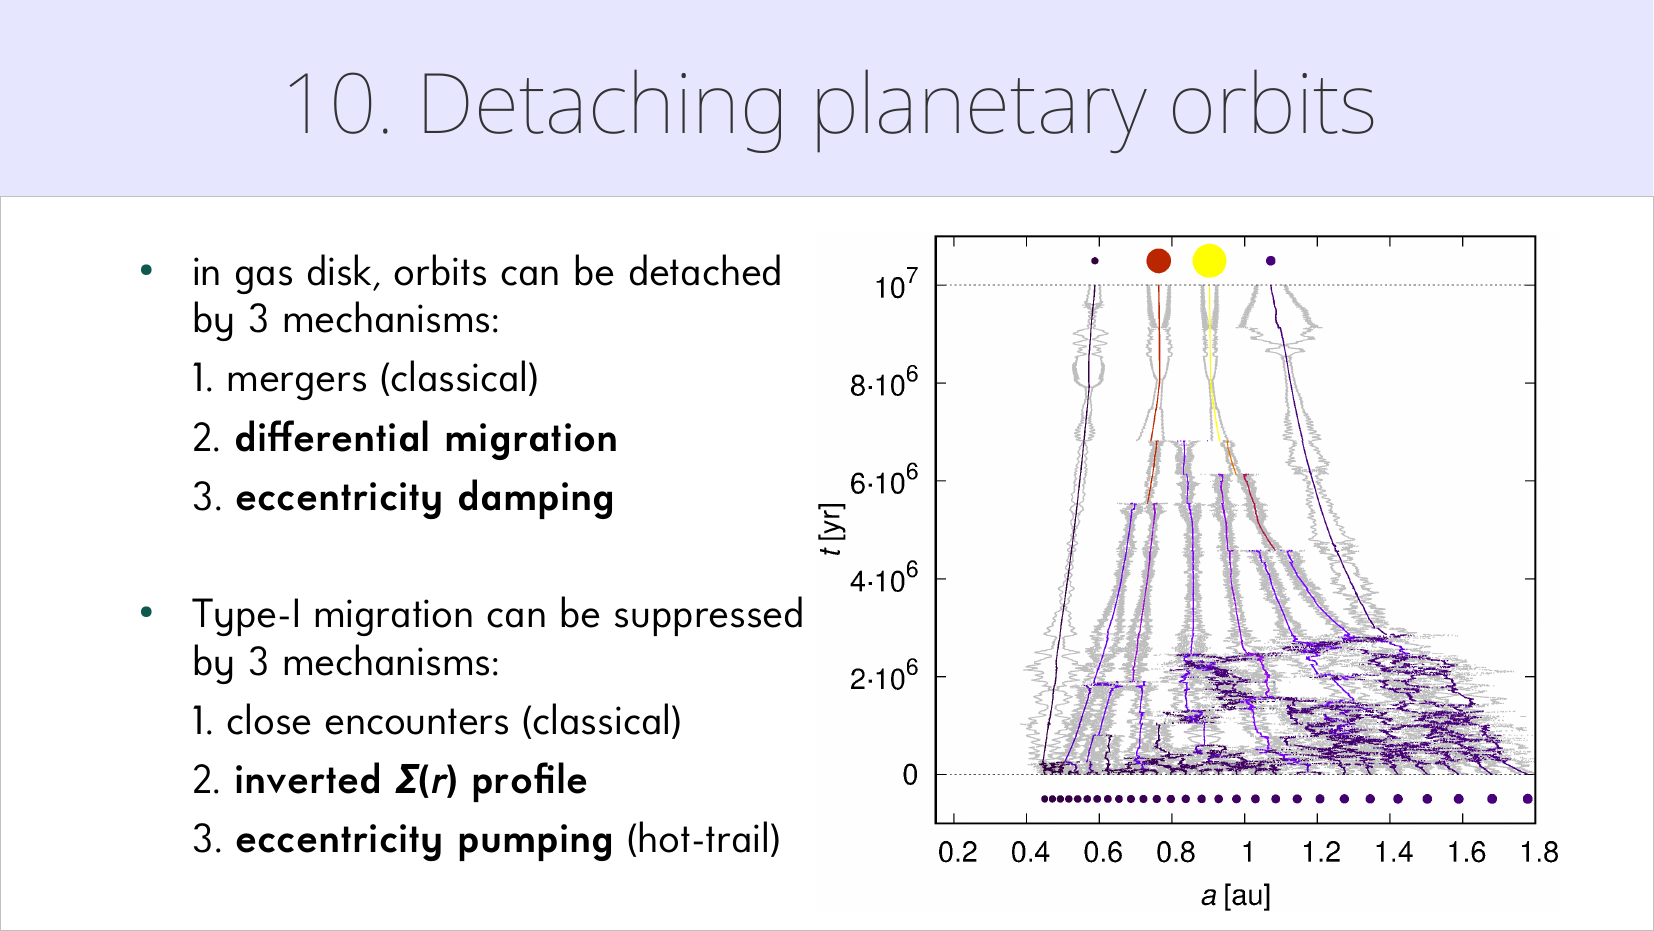

# 10. Detaching planetary orbits
in gas disk, orbits can be detached by 3 mechanisms:
1. mergers (classical)
2. differential migration
3. eccentricity damping
Type-I migration can be suppressed by 3 mechanisms:
1. close encounters (classical)
2. inverted Σ(r) profile
3. eccentricity pumping (hot-trail)